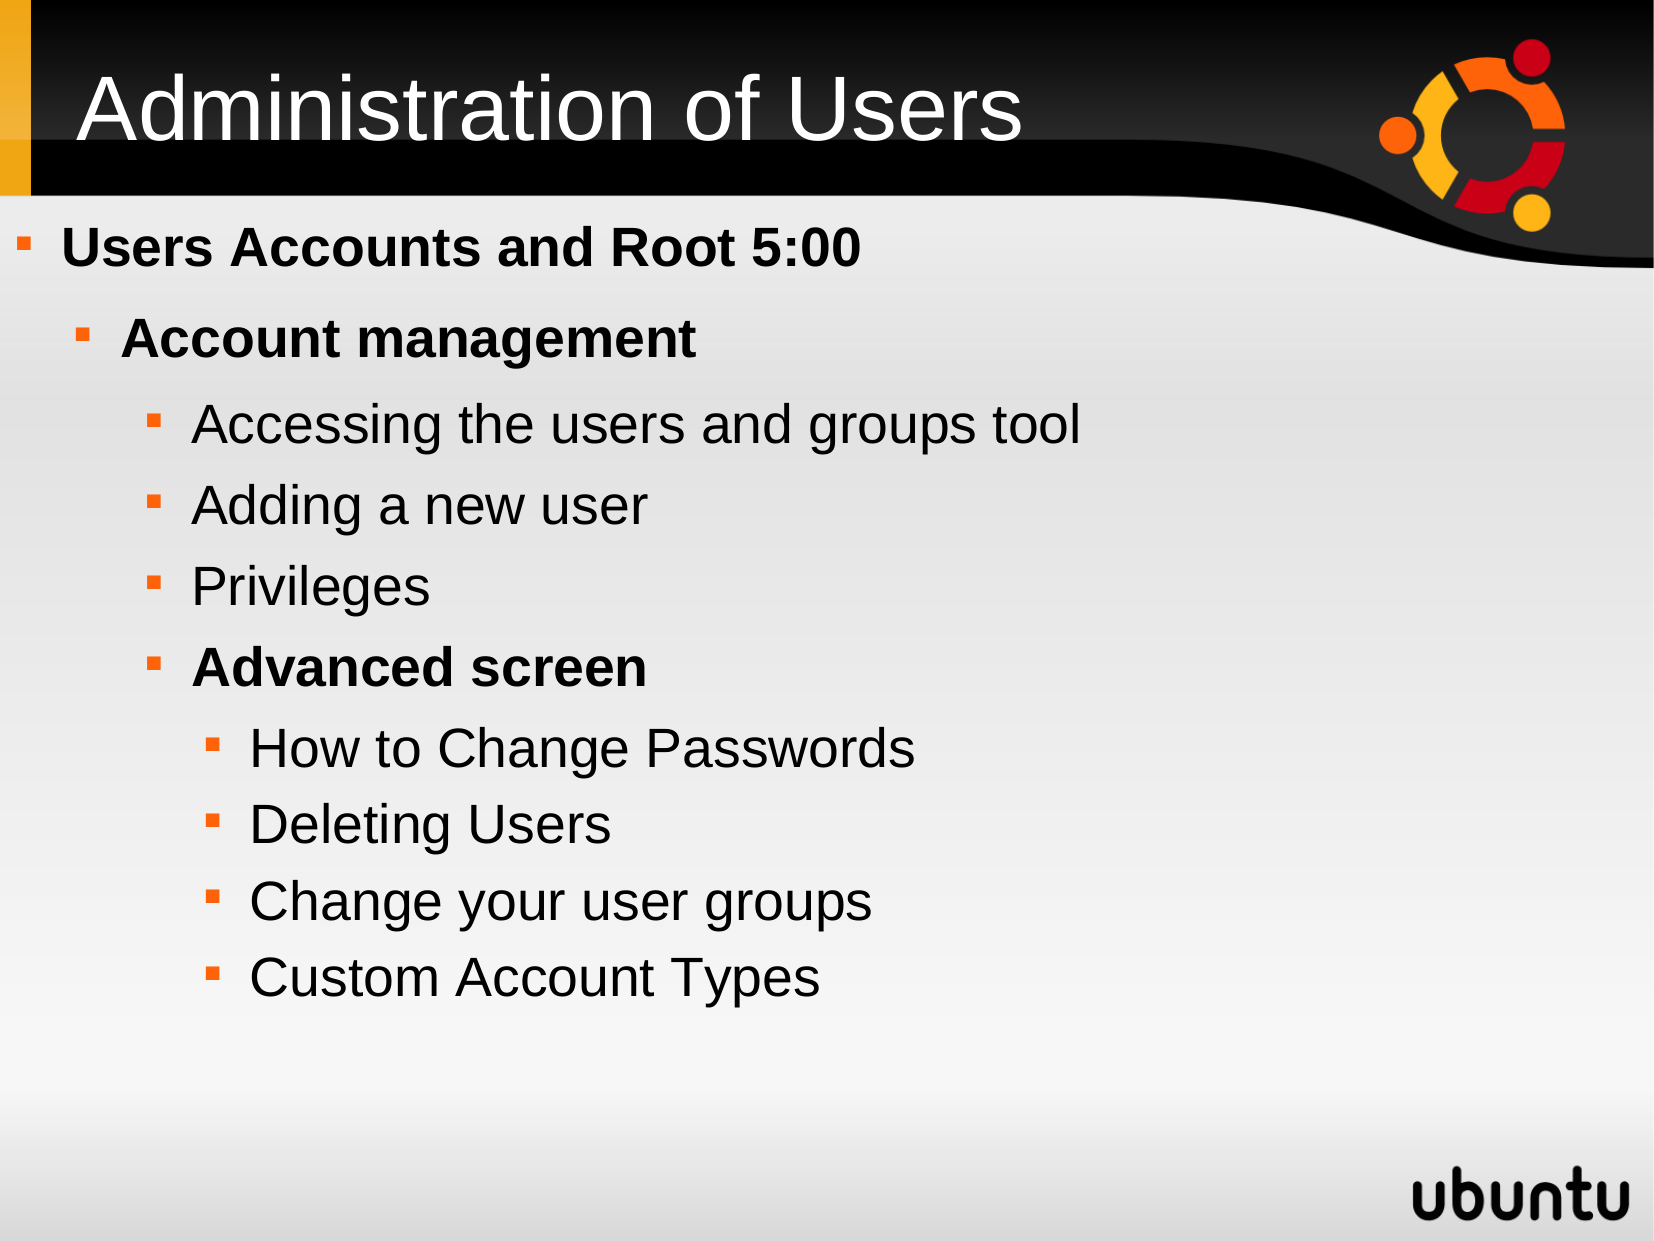

# Administration of Users
Users Accounts and Root 5:00
Account management
Accessing the users and groups tool
Adding a new user
Privileges
Advanced screen
How to Change Passwords
Deleting Users
Change your user groups
Custom Account Types